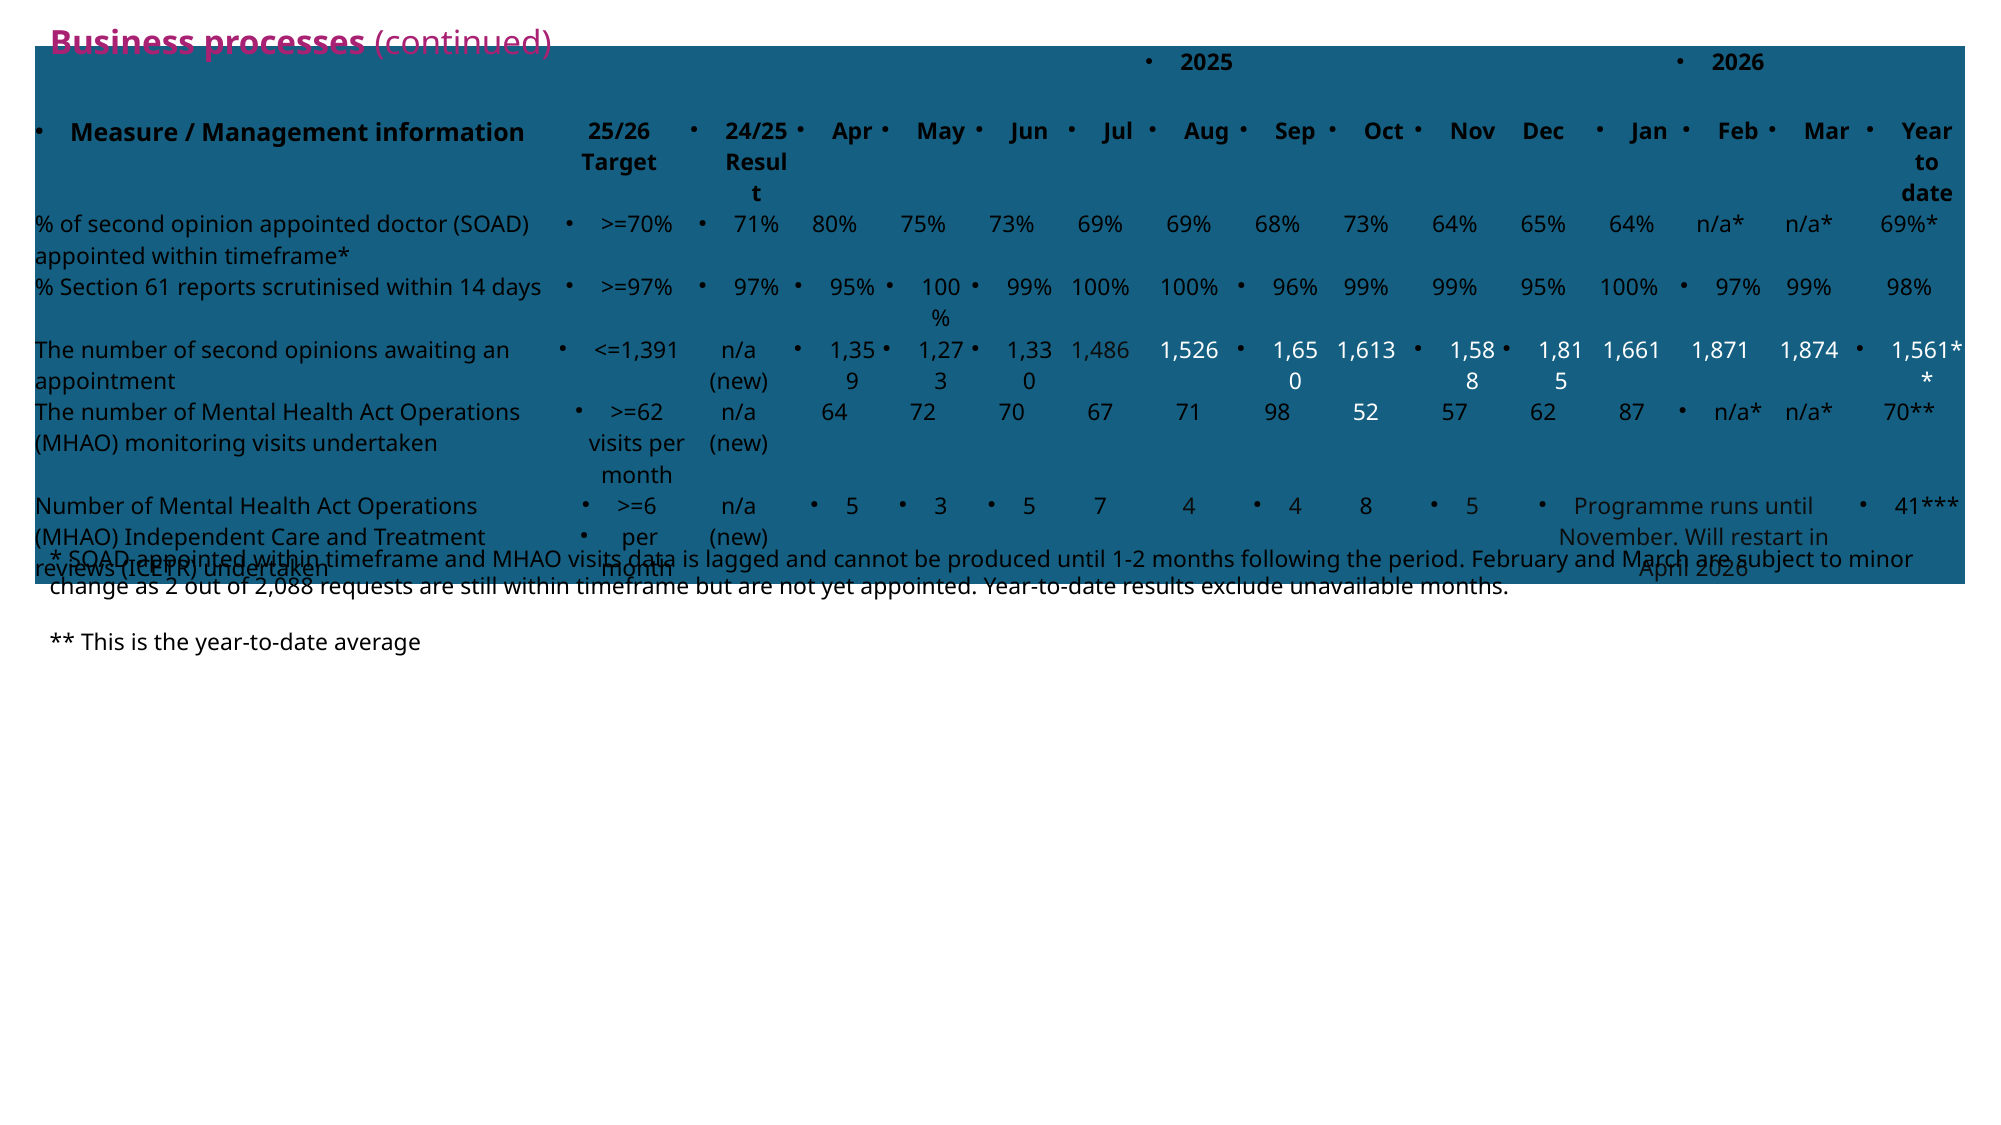

# Business processes (continued)
| | | | 2025 | | | | | | | | | 2026 | | | |
| --- | --- | --- | --- | --- | --- | --- | --- | --- | --- | --- | --- | --- | --- | --- | --- |
| Measure / Management information | 25/26 Target | 24/25 Result | Apr | May | Jun | Jul | Aug | Sep | Oct | Nov | Dec | Jan | Feb | Mar | Year to date |
| % of second opinion appointed doctor (SOAD) appointed within timeframe\* | >=70% | 71% | 80% | 75% | 73% | 69% | 69% | 68% | 73% | 64% | 65% | 64% | n/a\* | n/a\* | 69%\* |
| % Section 61 reports scrutinised within 14 days | >=97% | 97% | 95% | 100% | 99% | 100% | 100% | 96% | 99% | 99% | 95% | 100% | 97% | 99% | 98% |
| The number of second opinions awaiting an appointment | <=1,391 | n/a (new) | 1,359 | 1,273 | 1,330 | 1,486 | 1,526 | 1,650 | 1,613 | 1,588 | 1,815 | 1,661 | 1,871 | 1,874 | 1,561\*\* |
| The number of Mental Health Act Operations (MHAO) monitoring visits undertaken | >=62 visits per month | n/a (new) | 64 | 72 | 70 | 67 | 71 | 98 | 52 | 57 | 62 | 87 | n/a\* | n/a\* | 70\*\* |
| Number of Mental Health Act Operations (MHAO) Independent Care and Treatment reviews (ICETR) undertaken | >=6 per month | n/a (new) | 5 | 3 | 5 | 7 | 4 | 4 | 8 | 5 | Programme runs until November. Will restart in April 2026 | | | | 41\*\*\* |
* SOAD appointed within timeframe and MHAO visits data is lagged and cannot be produced until 1-2 months following the period. February and March are subject to minor change as 2 out of 2,088 requests are still within timeframe but are not yet appointed. Year-to-date results exclude unavailable months.
** This is the year-to-date average